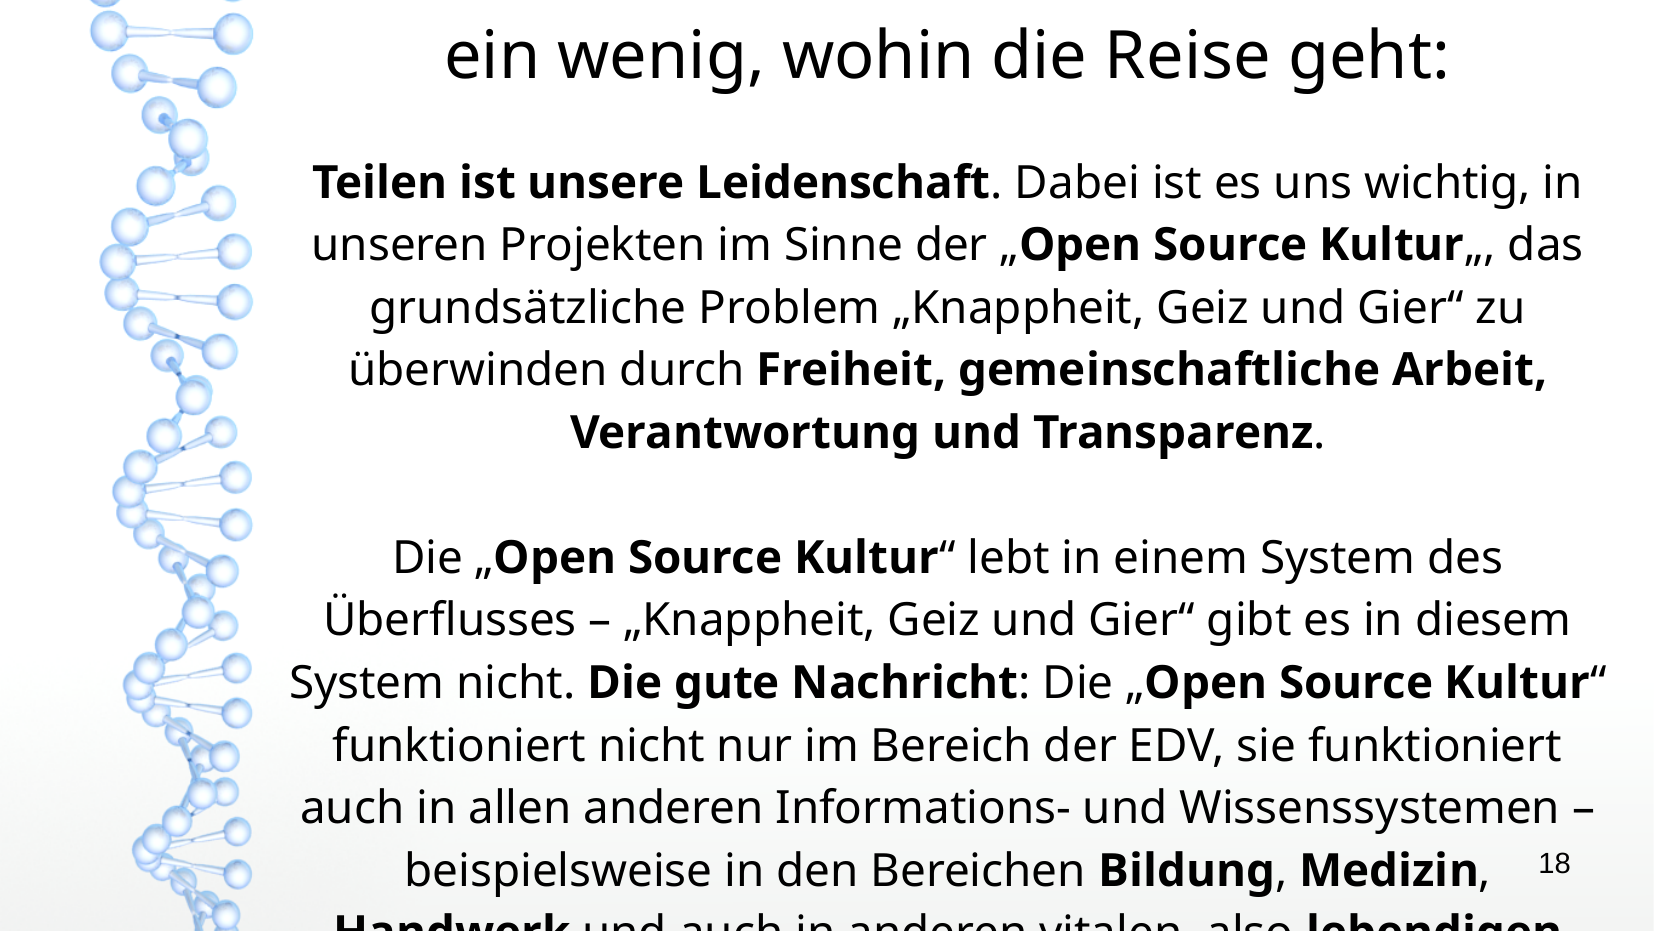

# Die Seite imPULSzentrum.eu beschreibt ein wenig, wohin die Reise geht:
Teilen ist unsere Leidenschaft. Dabei ist es uns wichtig, in unseren Projekten im Sinne der „Open Source Kultur„, das grundsätzliche Problem „Knappheit, Geiz und Gier“ zu überwinden durch Freiheit, gemeinschaftliche Arbeit, Verantwortung und Transparenz.
Die „Open Source Kultur“ lebt in einem System des Überflusses – „Knappheit, Geiz und Gier“ gibt es in diesem System nicht. Die gute Nachricht: Die „Open Source Kultur“ funktioniert nicht nur im Bereich der EDV, sie funktioniert auch in allen anderen Informations- und Wissenssystemen – beispielsweise in den Bereichen Bildung, Medizin, Handwerk und auch in anderen vitalen, also lebendigen Ökosystemen.
18